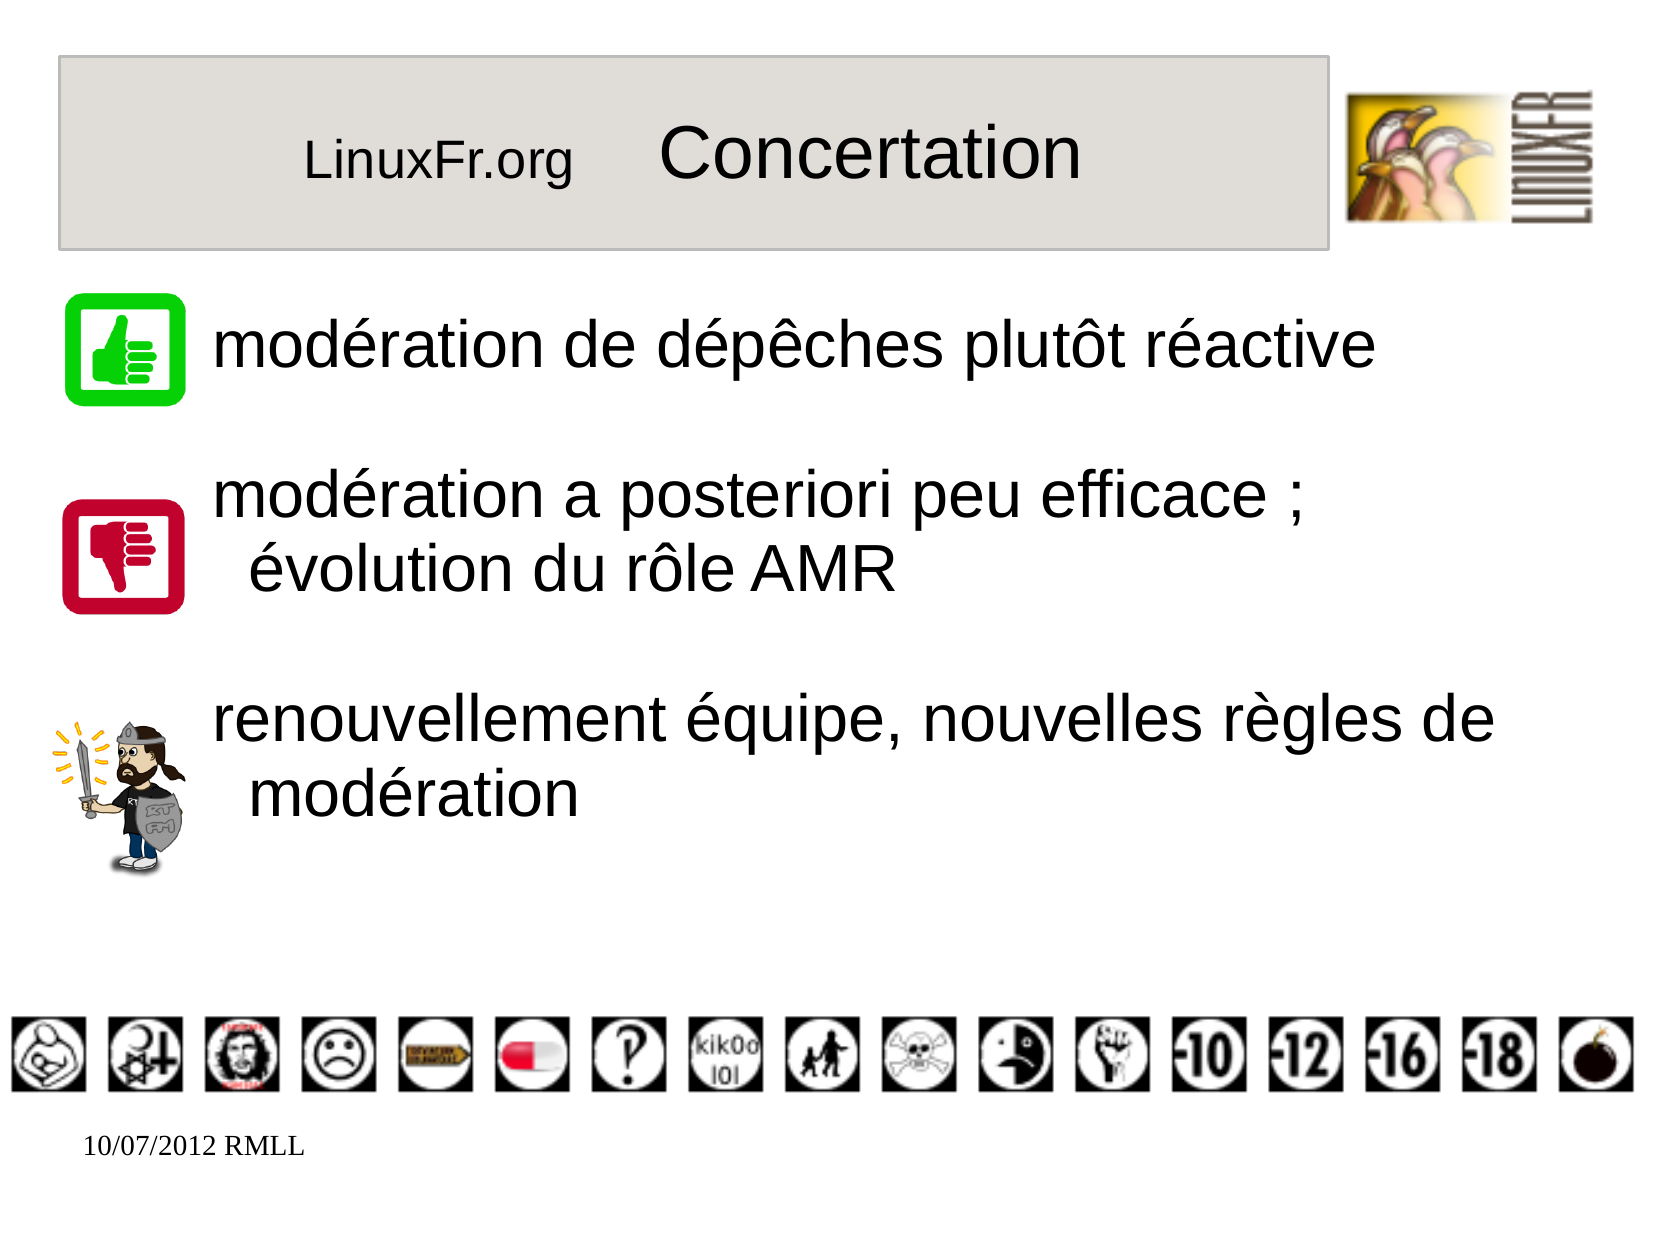

# LinuxFr.org Concertation
modération de dépêches plutôt réactive
modération a posteriori peu efficace ; évolution du rôle AMR
renouvellement équipe, nouvelles règles de modération